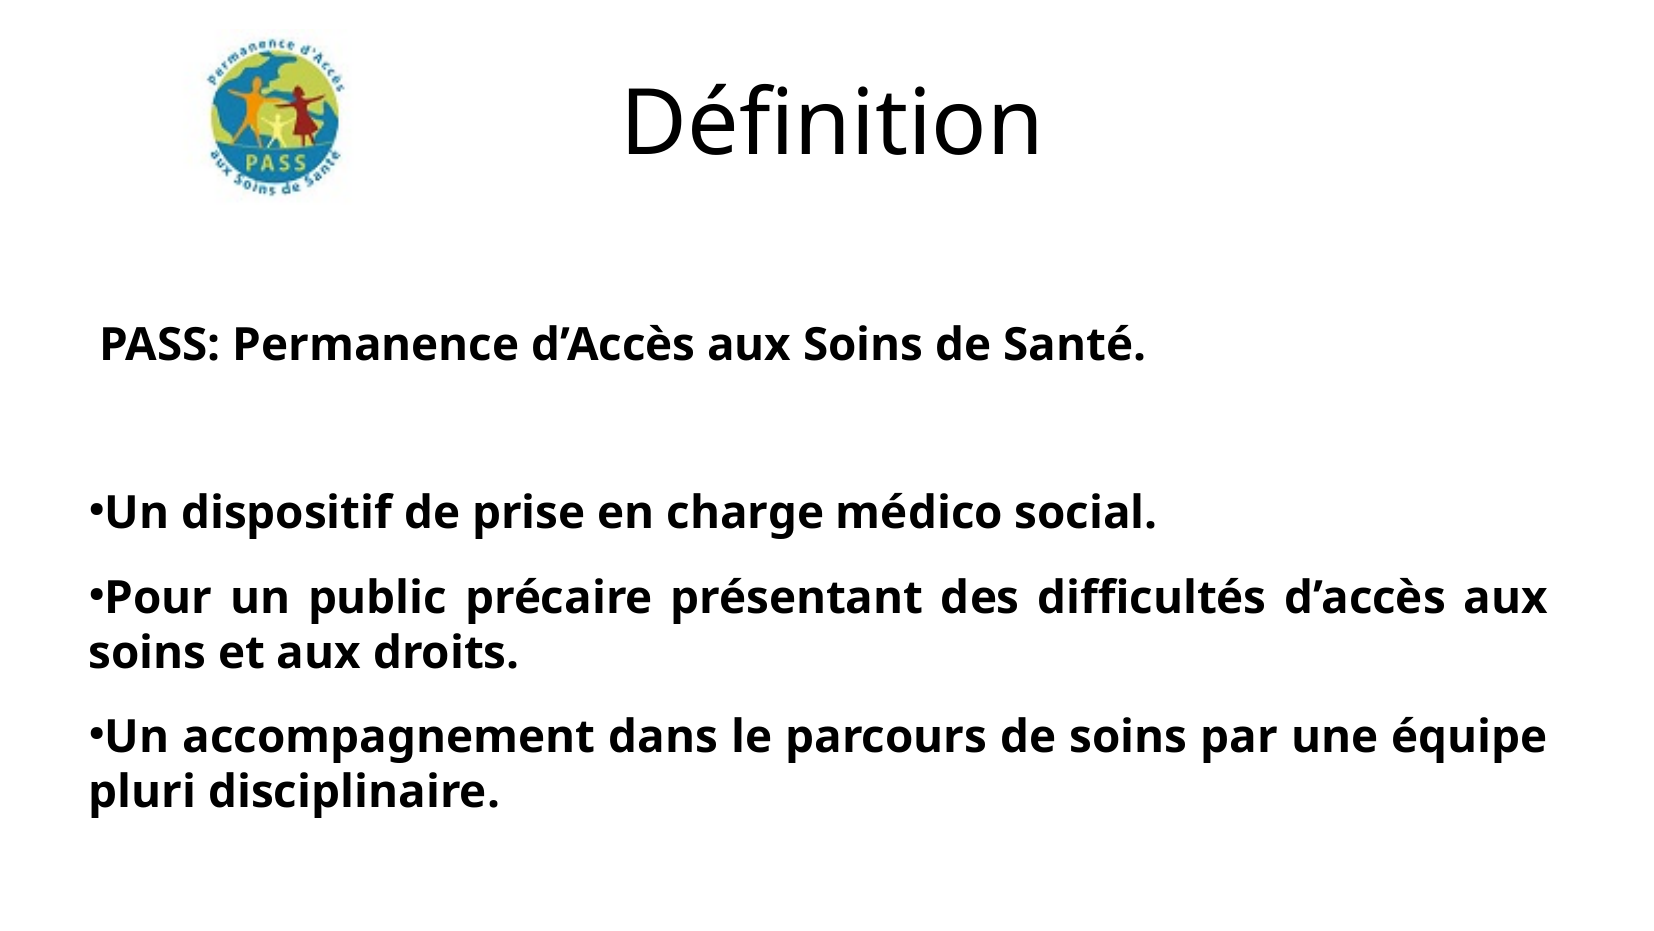

# Définition
 PASS: Permanence d’Accès aux Soins de Santé.
Un dispositif de prise en charge médico social.
Pour un public précaire présentant des difficultés d’accès aux soins et aux droits.
Un accompagnement dans le parcours de soins par une équipe pluri disciplinaire.